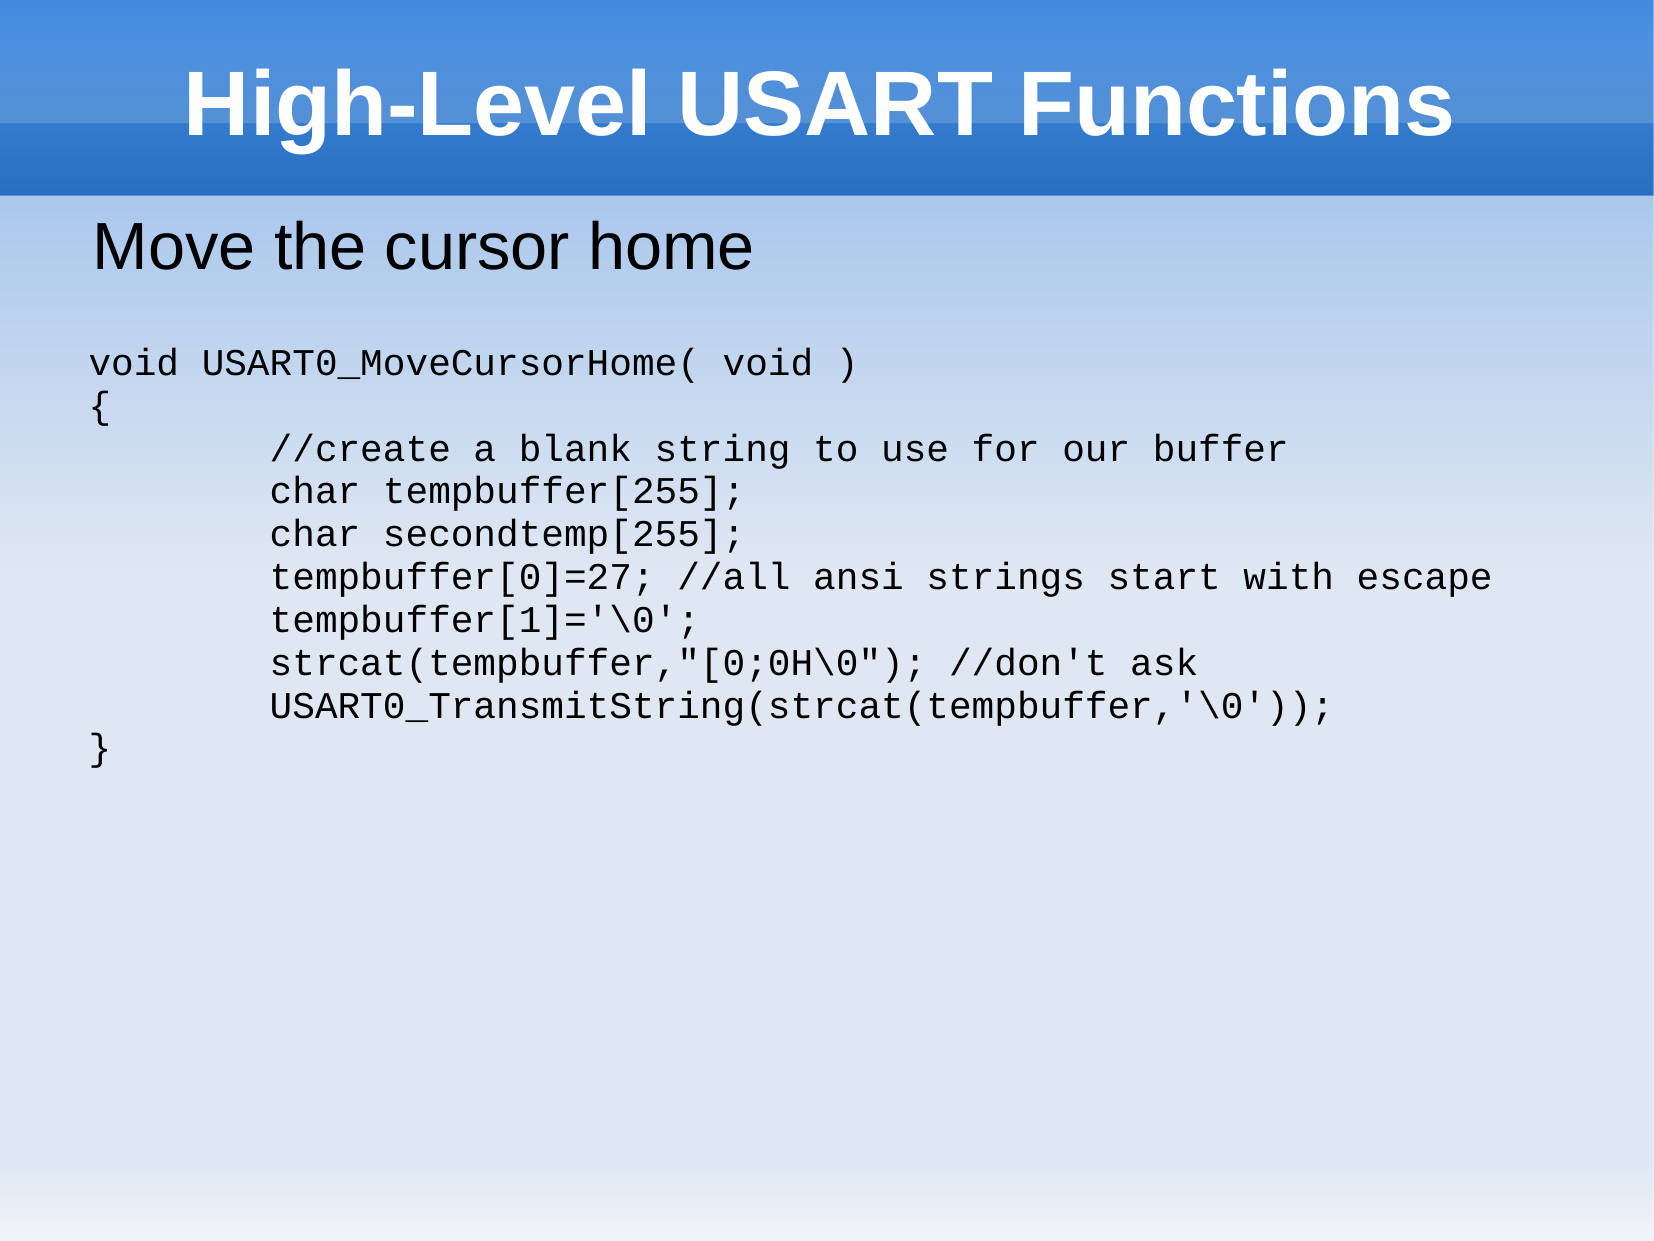

# High-Level USART Functions
Move the cursor home